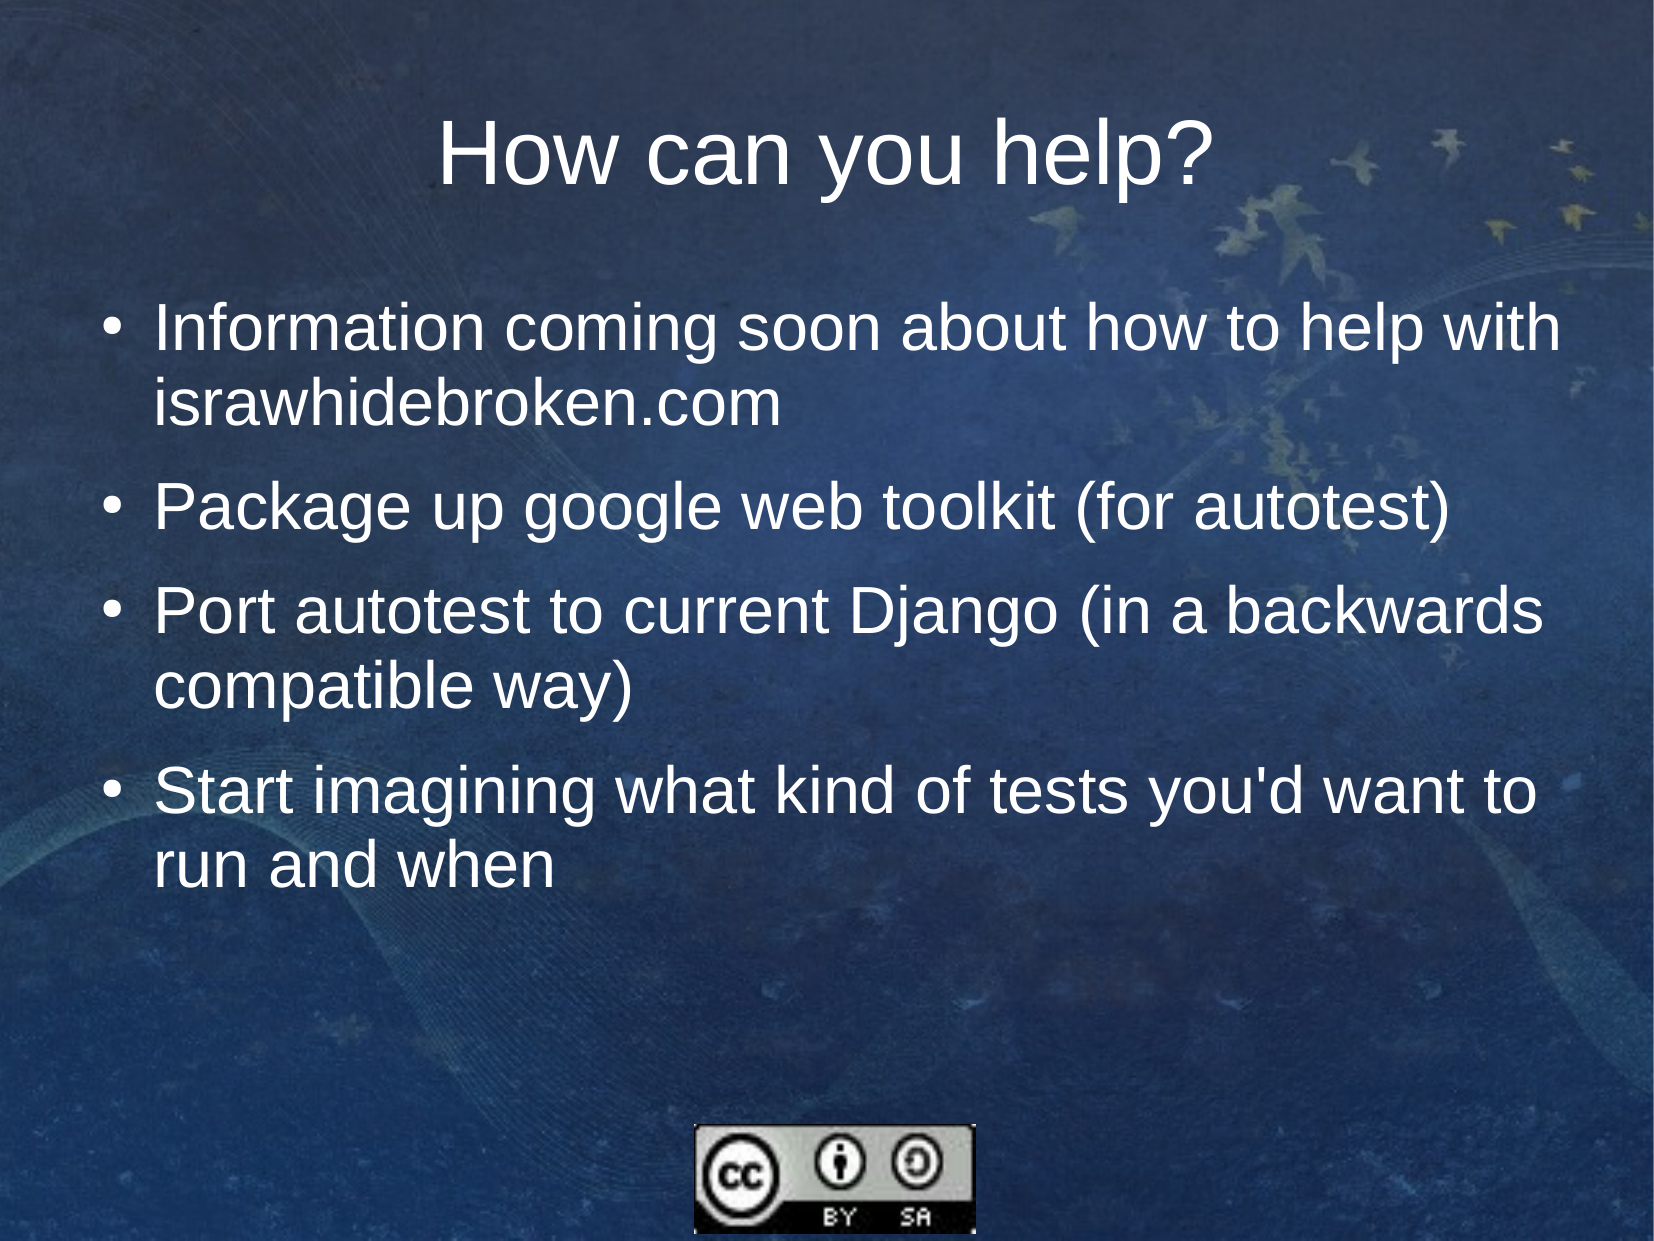

# How can you help?
Information coming soon about how to help with israwhidebroken.com
Package up google web toolkit (for autotest)
Port autotest to current Django (in a backwards compatible way)
Start imagining what kind of tests you'd want to run and when